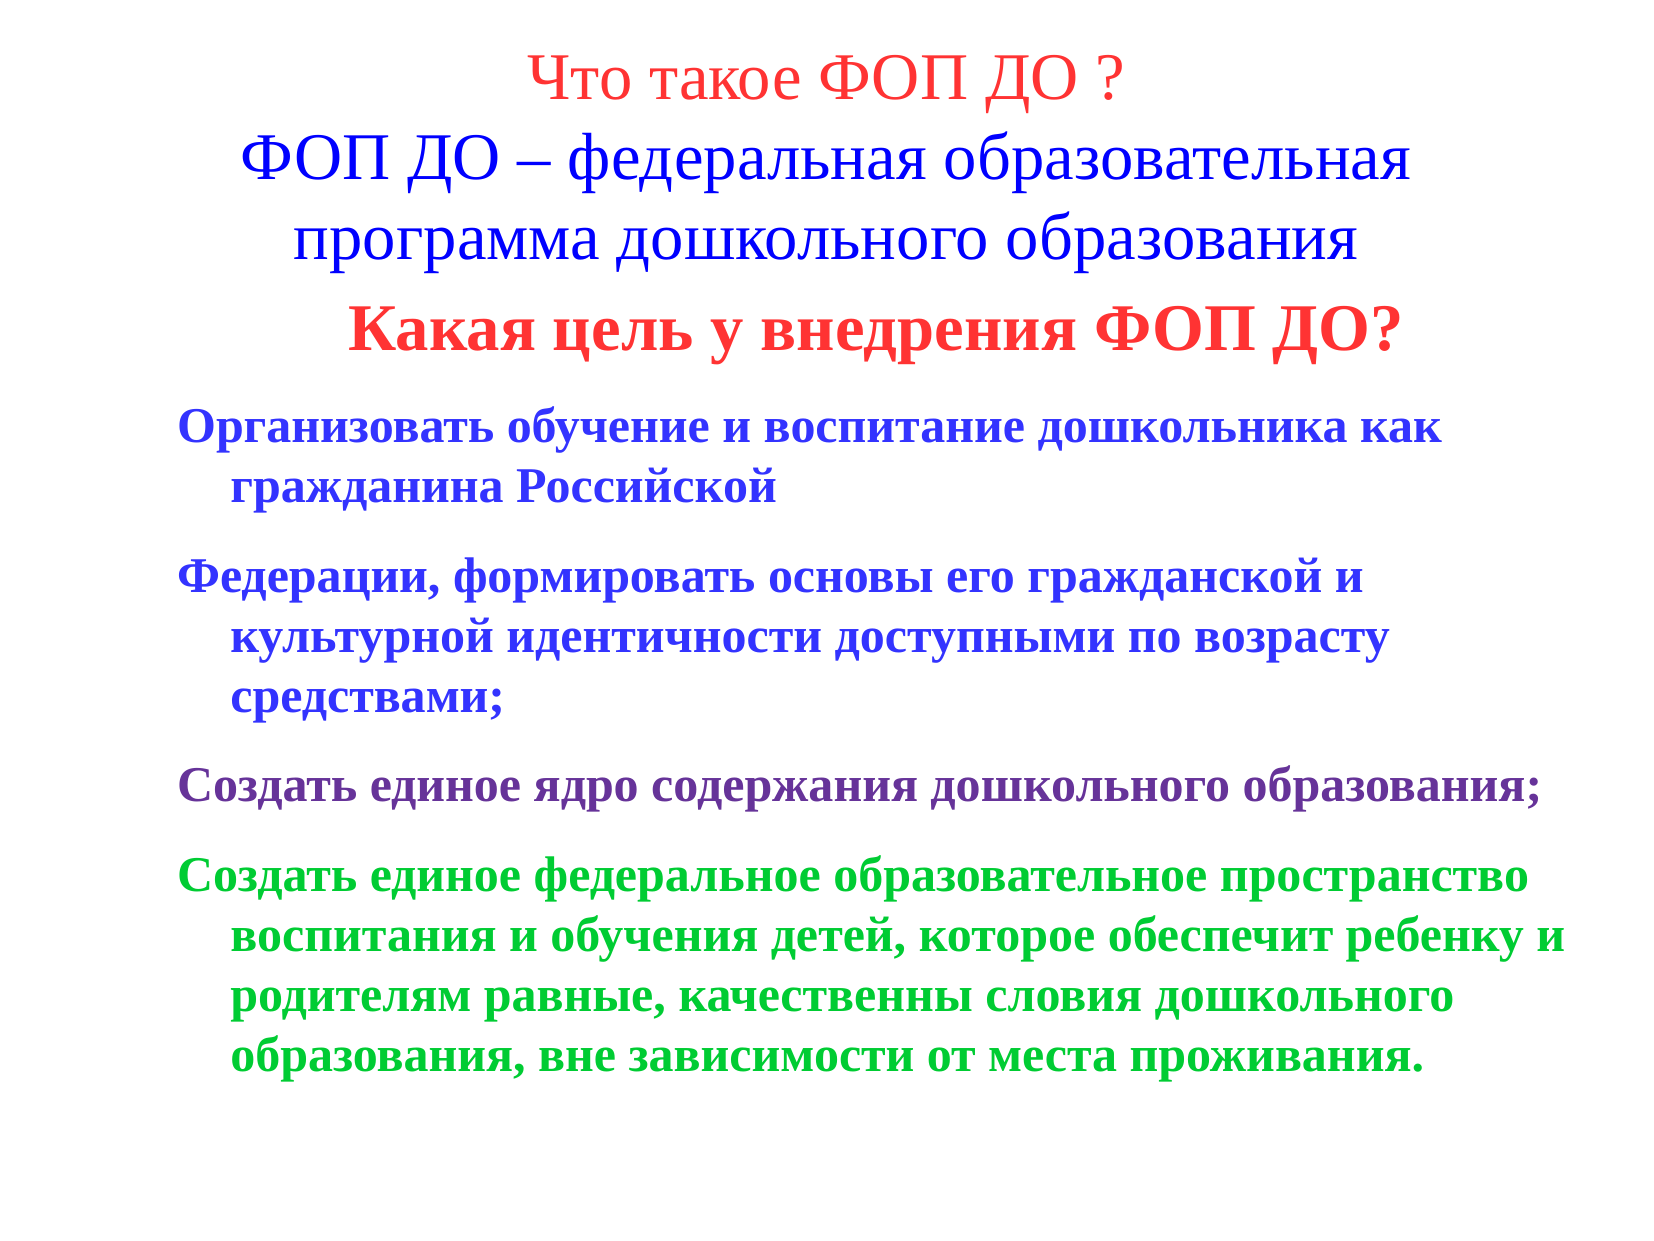

# Что такое ФОП ДО ? ФОП ДО – федеральная образовательная программа дошкольного образования
Какая цель у внедрения ФОП ДО?
Организовать обучение и воспитание дошкольника как гражданина Российской
Федерации, формировать основы его гражданской и культурной идентичности доступными по возрасту средствами;
Создать единое ядро содержания дошкольного образования;
Создать единое федеральное образовательное пространство воспитания и обучения детей, которое обеспечит ребенку и родителям равные, качественны словия дошкольного образования, вне зависимости от места проживания.